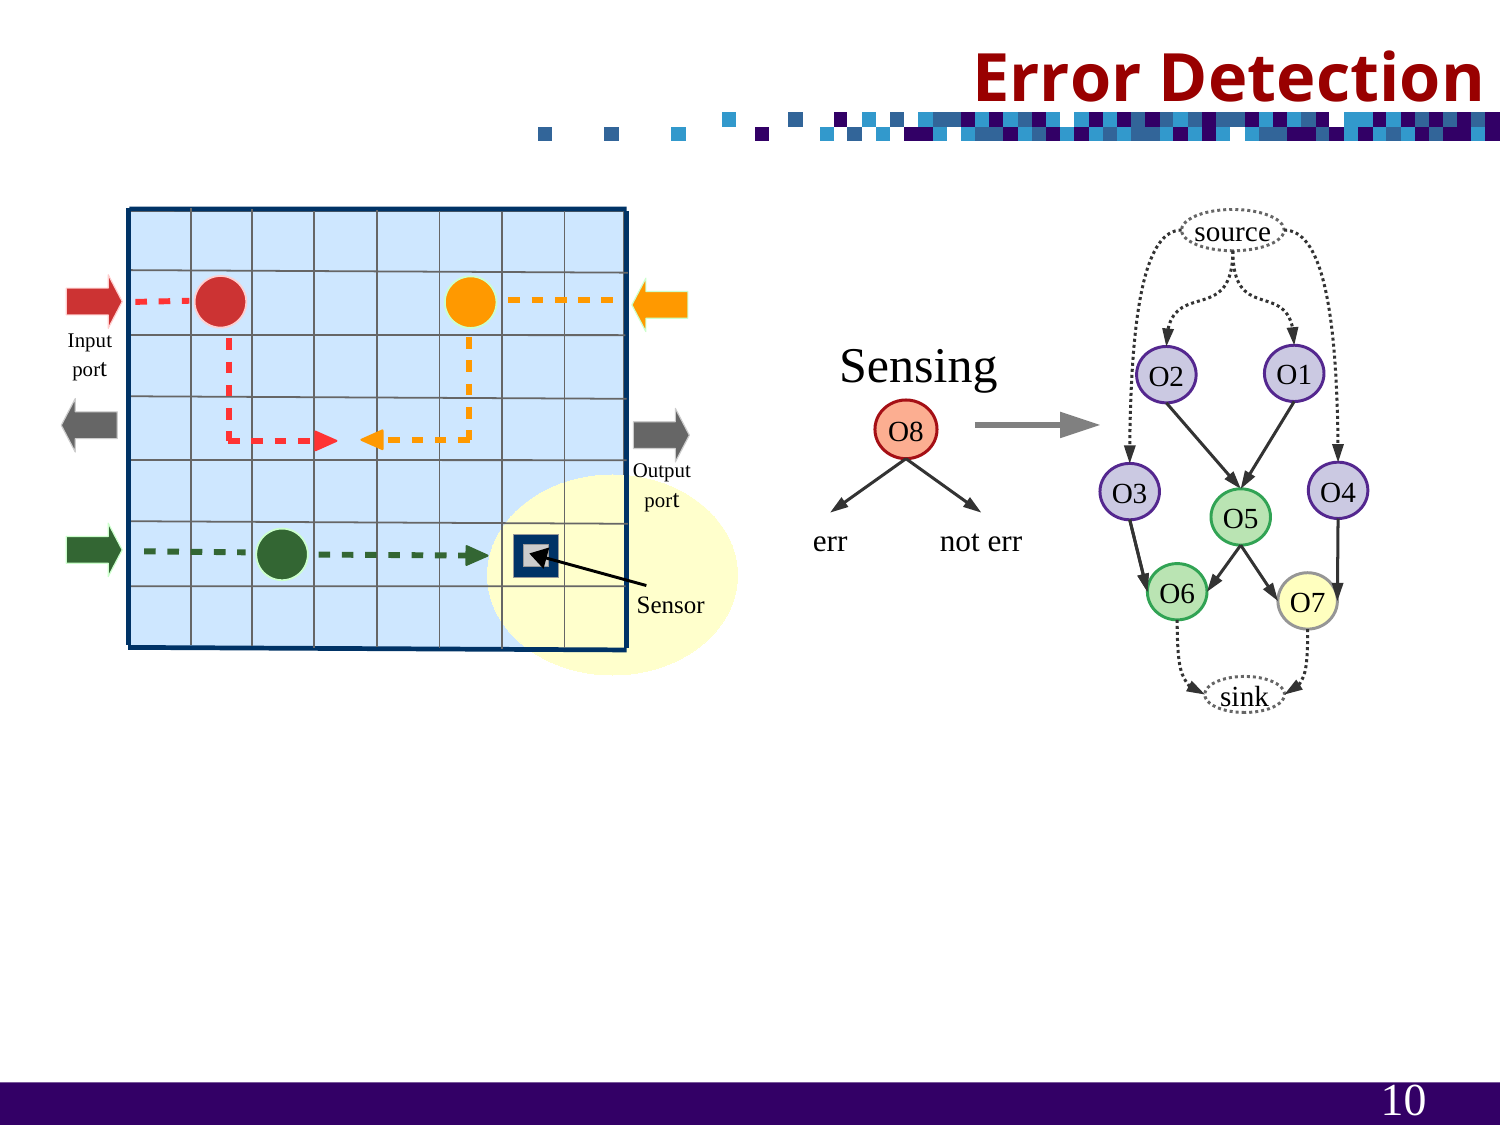

# Error Detection
source
Input
port
Sensing
O1
O2
O8
Output
port
O4
O3
O5
err
not err
O6
O7
Sensor
sink